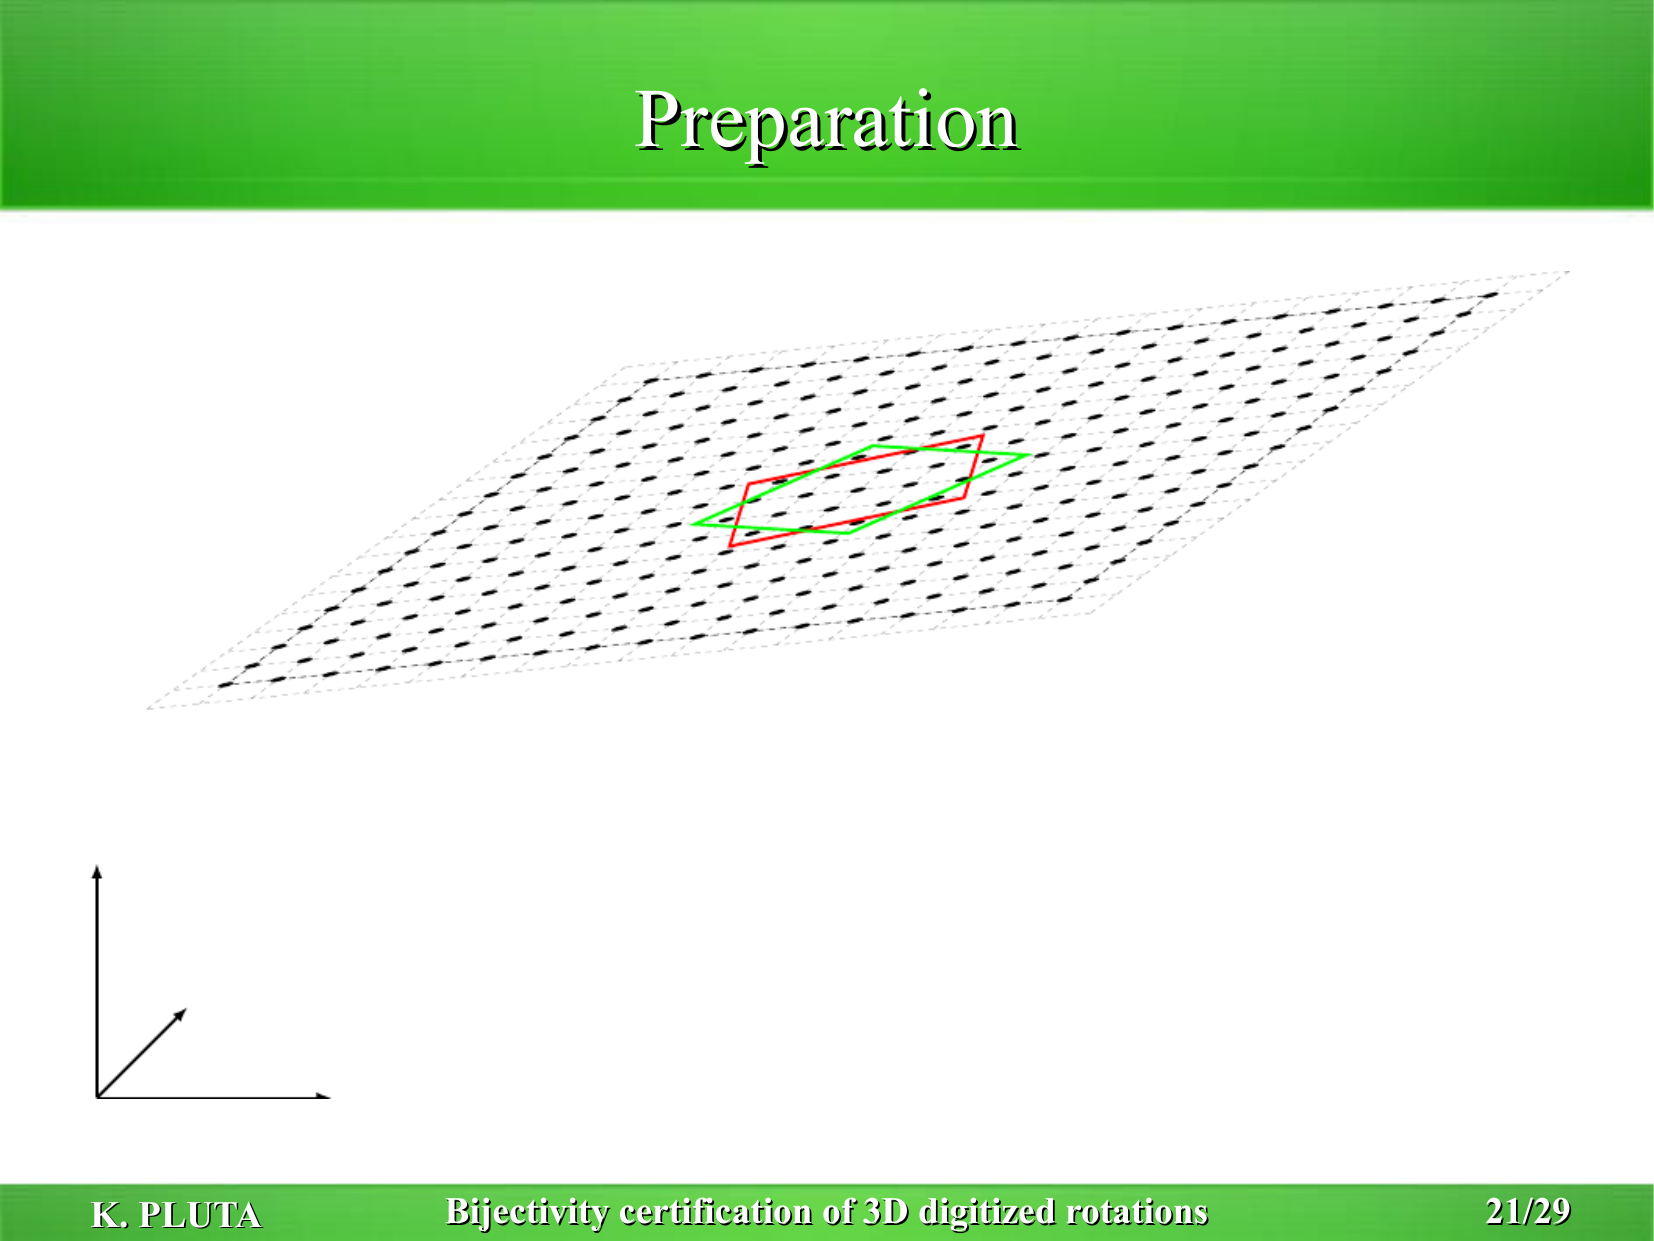

# Preparation
Bijectivity certification of 3D digitized rotations
21